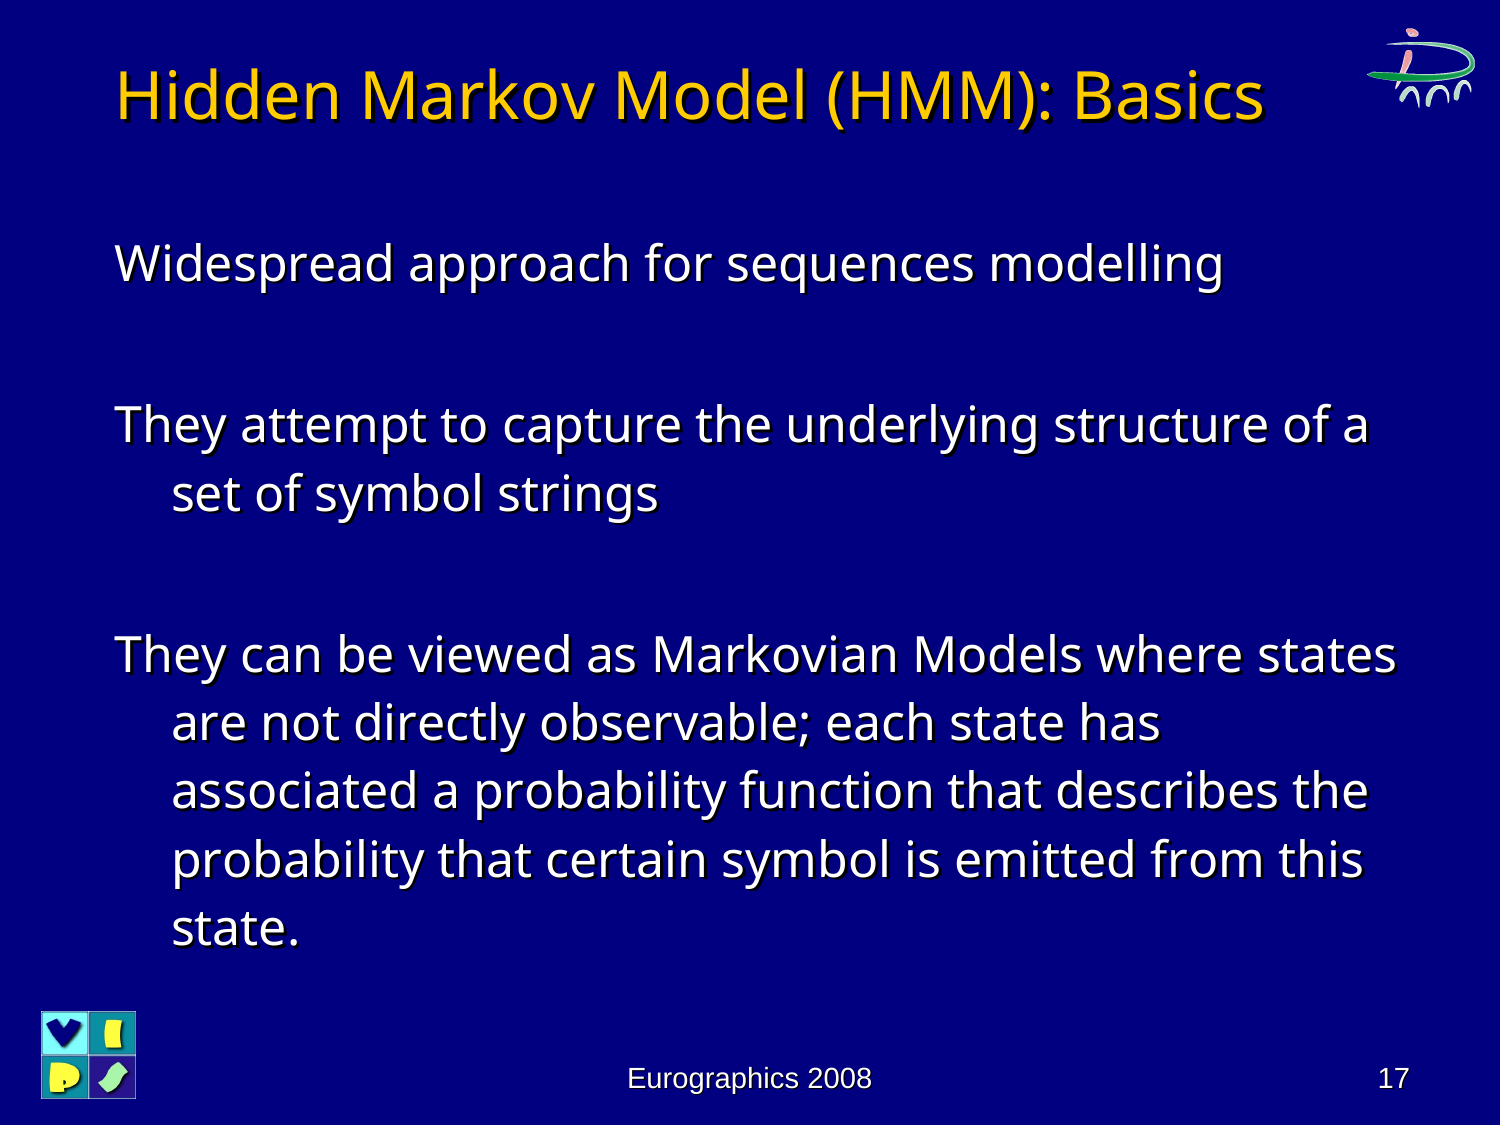

# Hidden Markov Model (HMM): Basics
Widespread approach for sequences modelling
They attempt to capture the underlying structure of a set of symbol strings
They can be viewed as Markovian Models where states are not directly observable; each state has associated a probability function that describes the probability that certain symbol is emitted from this state.
Eurographics 2008
17